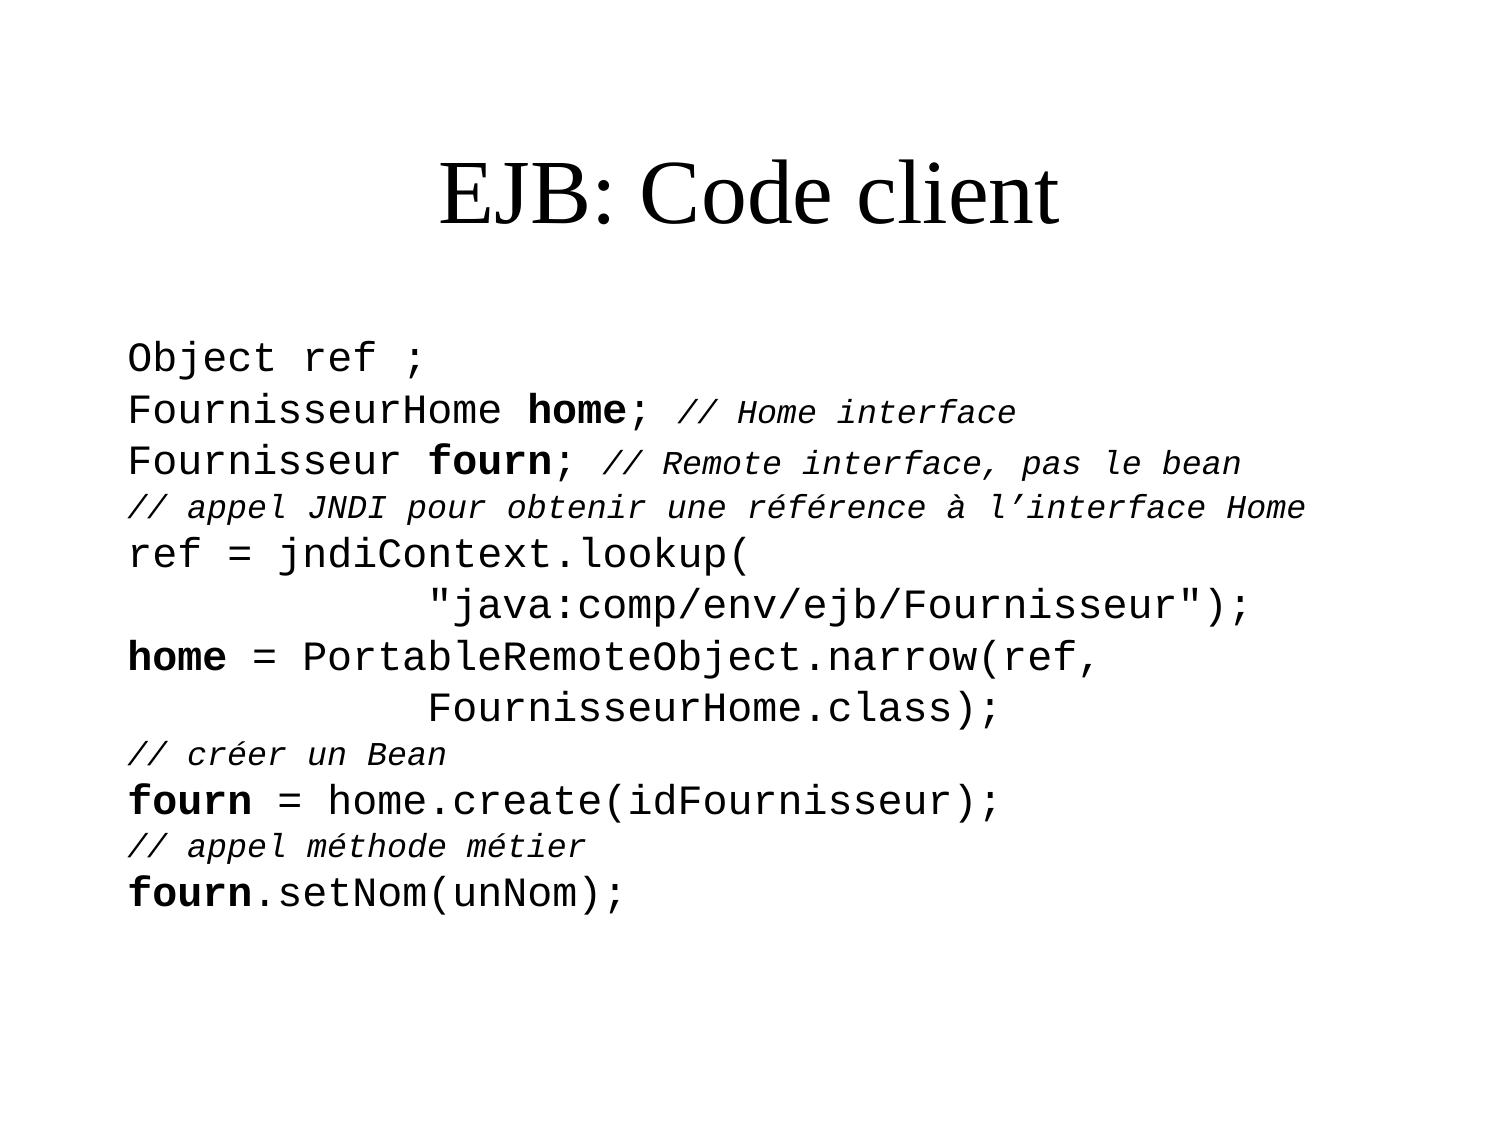

# EJB: Code client
Object ref ;
FournisseurHome home; // Home interface
Fournisseur fourn; // Remote interface, pas le bean
// appel JNDI pour obtenir une référence à l’interface Home
ref = jndiContext.lookup(
			"java:comp/env/ejb/Fournisseur");
home = PortableRemoteObject.narrow(ref,
		 FournisseurHome.class);
// créer un Bean
fourn = home.create(idFournisseur);
// appel méthode métier
fourn.setNom(unNom);